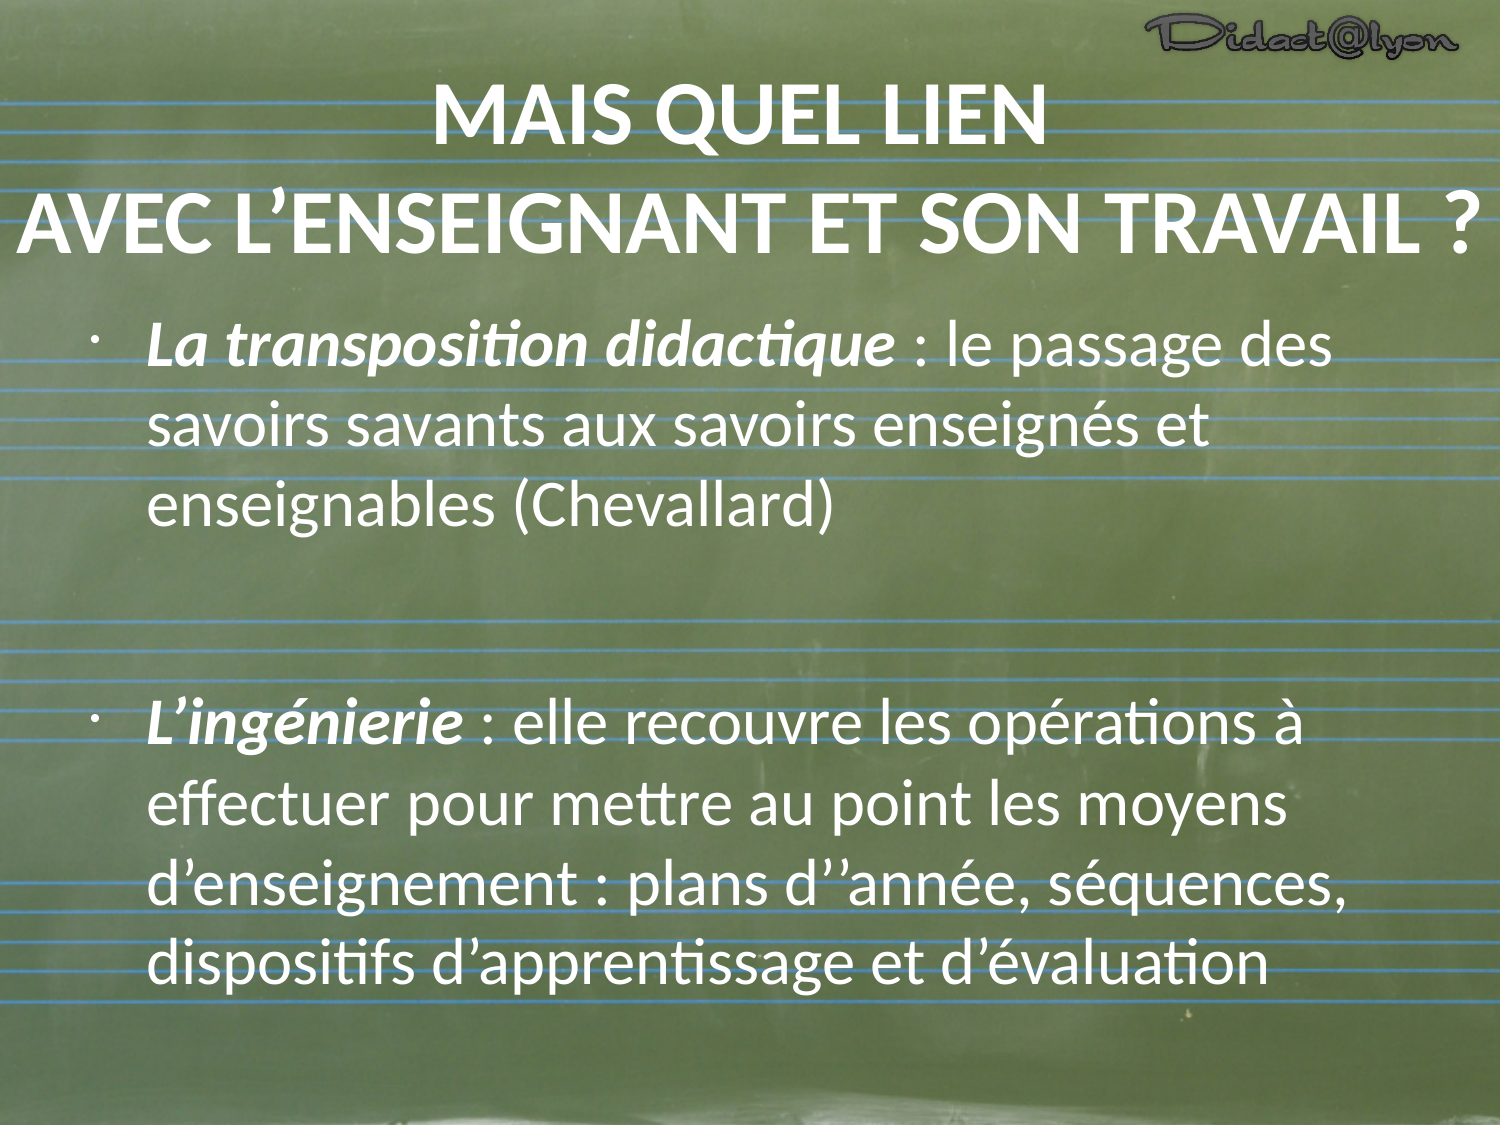

# MAIS QUEL LIEN AVEC L’ENSEIGNANT ET SON TRAVAIL ?
La transposition didactique : le passage des savoirs savants aux savoirs enseignés et enseignables (Chevallard)
L’ingénierie : elle recouvre les opérations à effectuer pour mettre au point les moyens d’enseignement : plans d’’année, séquences, dispositifs d’apprentissage et d’évaluation